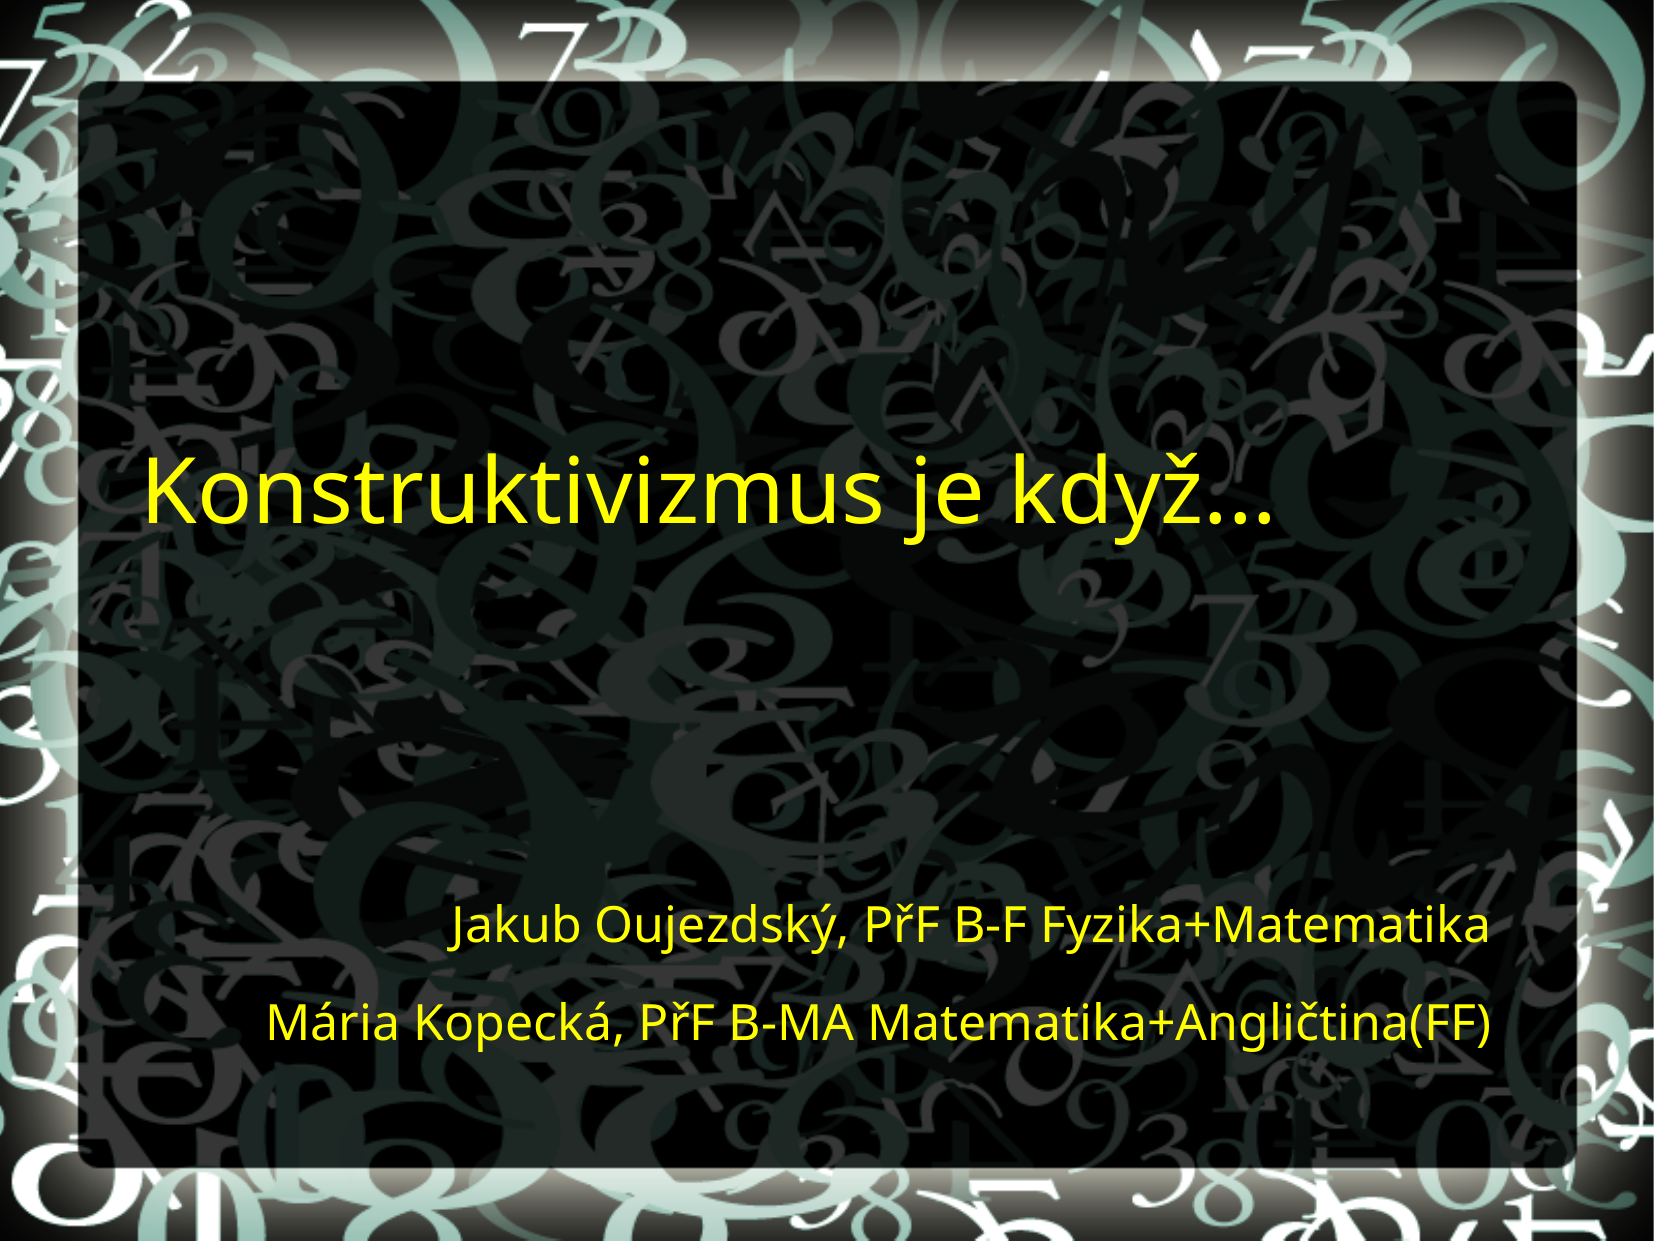

# Konstruktivizmus je když...
Jakub Oujezdský, PřF B-F Fyzika+Matematika
Mária Kopecká, PřF B-MA Matematika+Angličtina(FF)